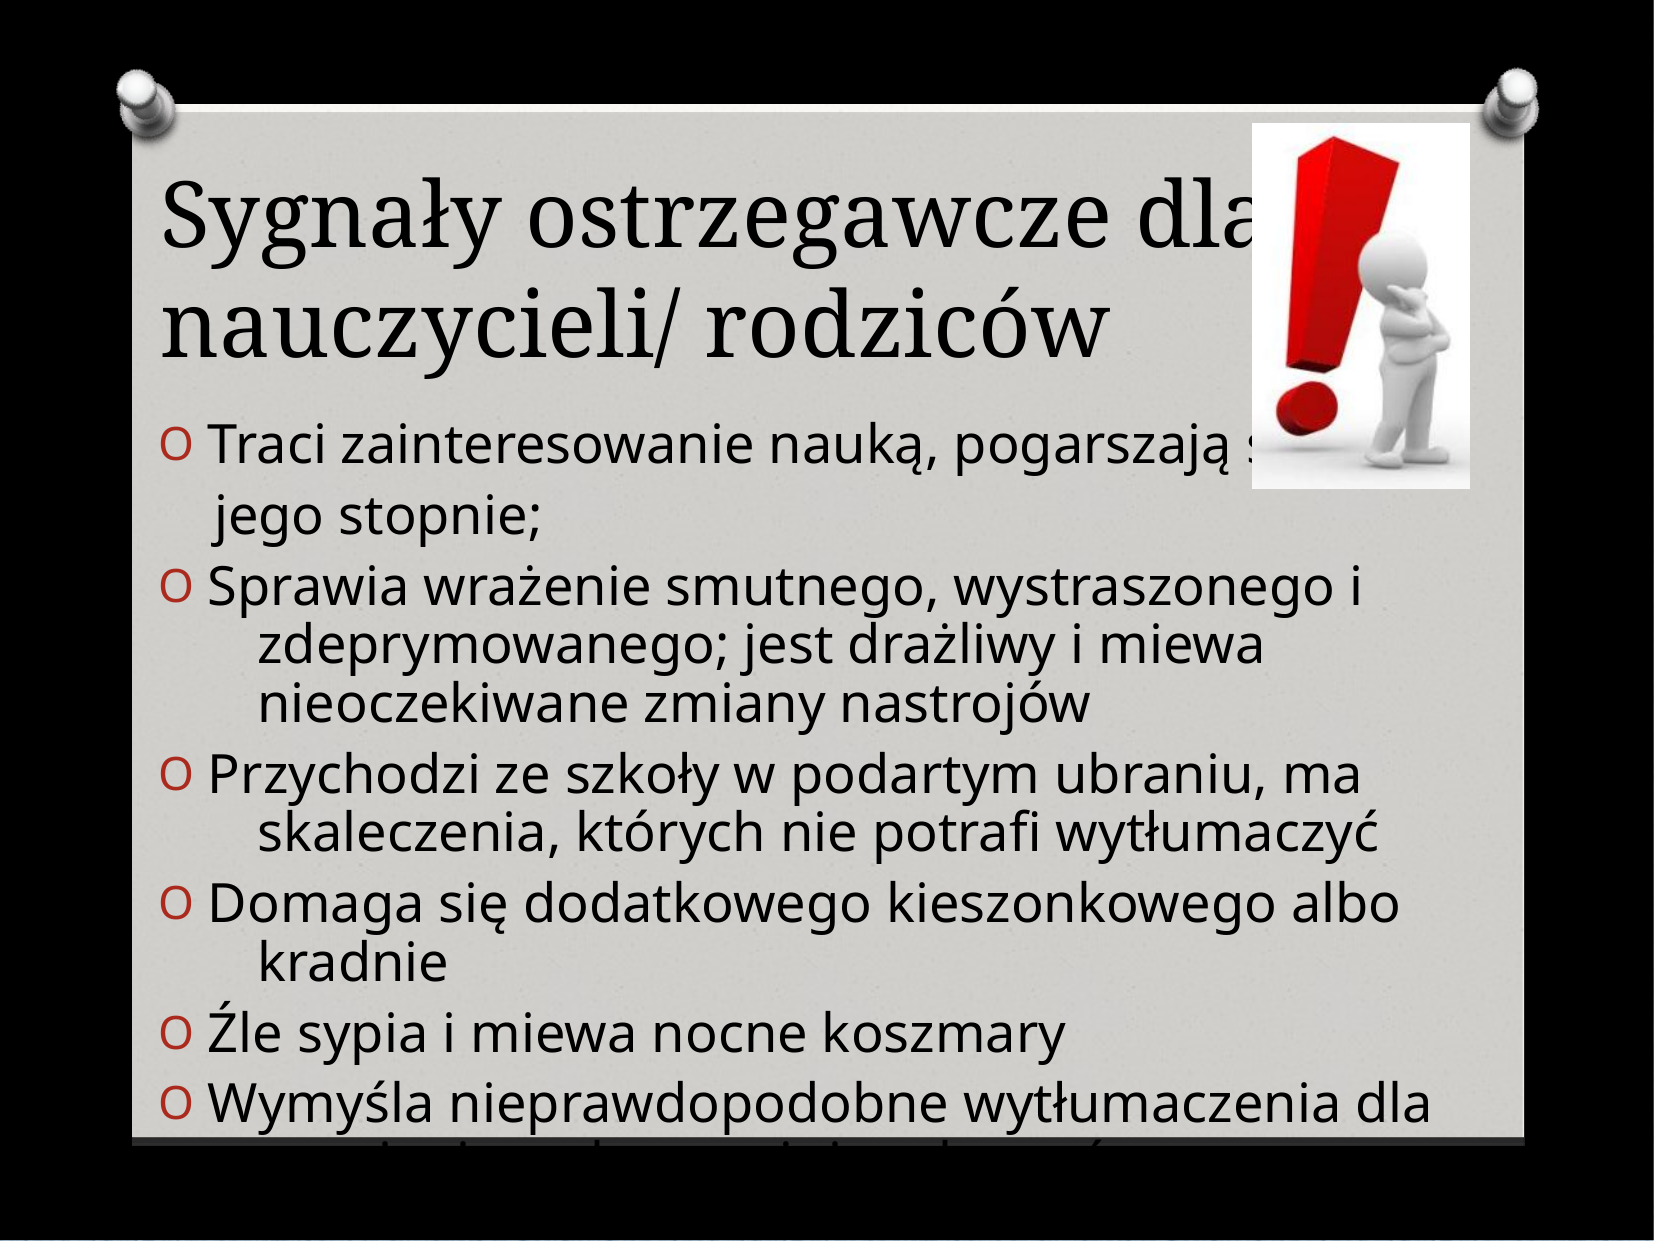

# Sygnały ostrzegawcze dla nauczycieli/ rodziców
Traci zainteresowanie nauką, pogarszają się
 jego stopnie;
Sprawia wrażenie smutnego, wystraszonego i zdeprymowanego; jest drażliwy i miewa nieoczekiwane zmiany nastrojów
Przychodzi ze szkoły w podartym ubraniu, ma skaleczenia, których nie potrafi wytłumaczyć
Domaga się dodatkowego kieszonkowego albo kradnie
Źle sypia i miewa nocne koszmary
Wymyśla nieprawdopodobne wytłumaczenia dla wymienionych powyżej zachowań